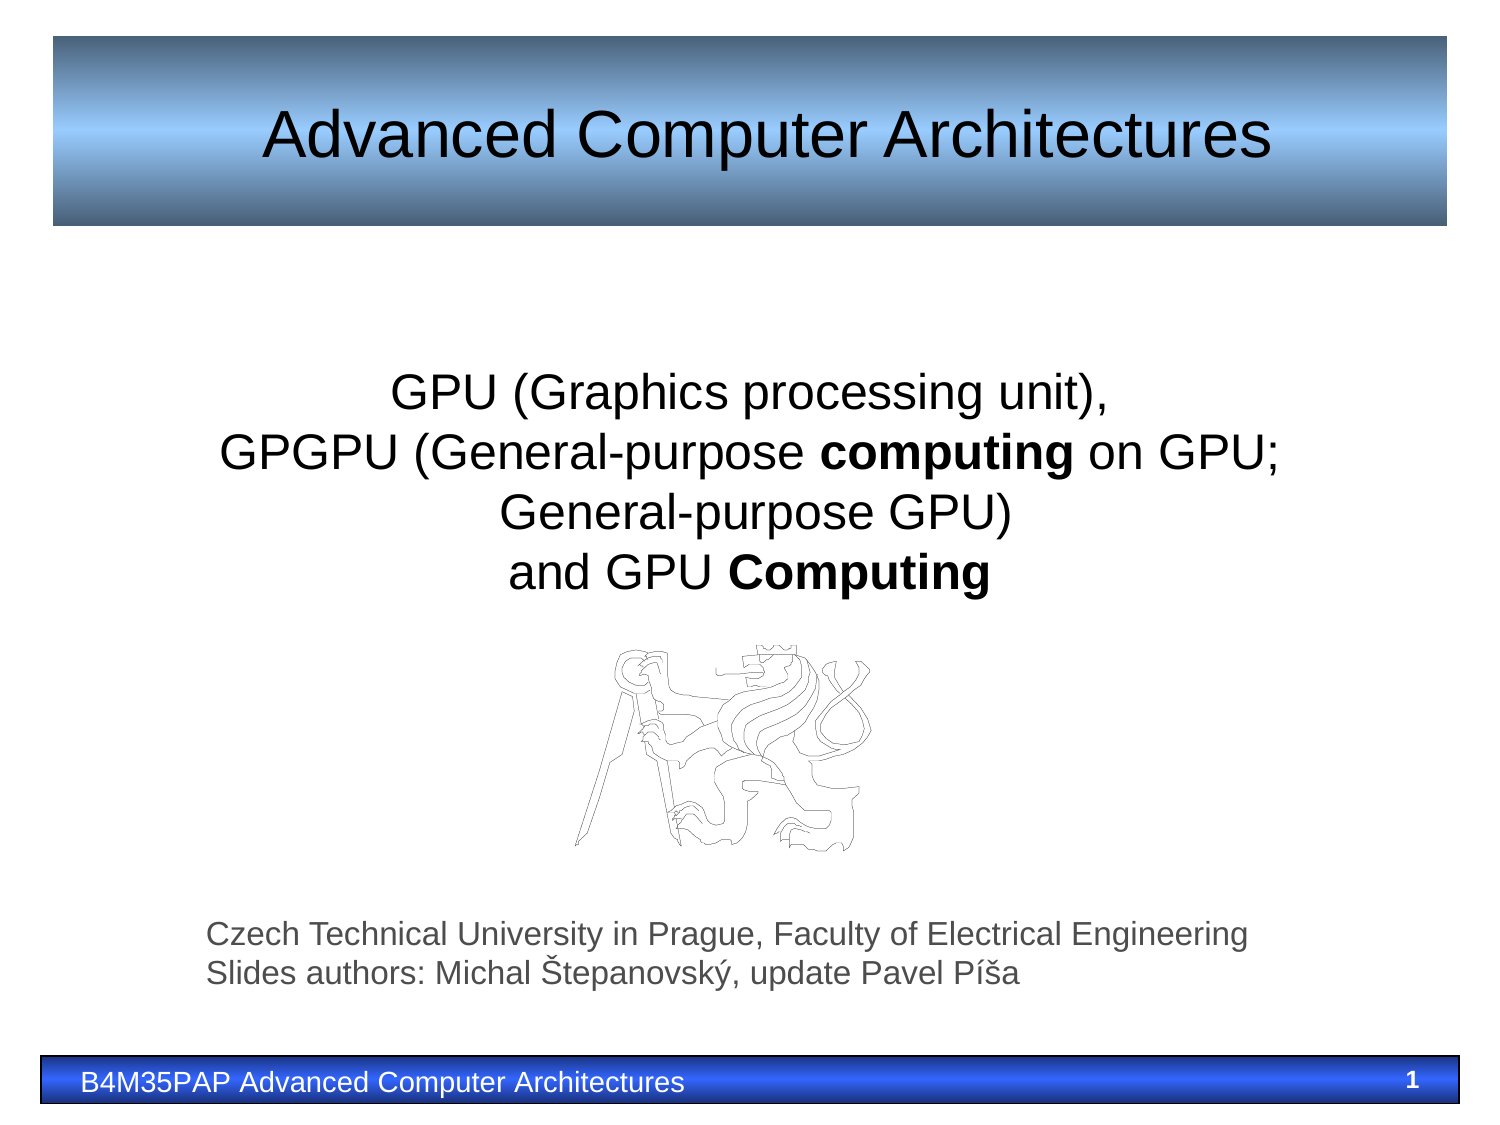

Advanced Computer Architectures
GPU (Graphics processing unit),
GPGPU (General-purpose computing on GPU;
 General-purpose GPU)
and GPU Computing
Czech Technical University in Prague, Faculty of Electrical Engineering
Slides authors: Michal Štepanovský, update Pavel Píša